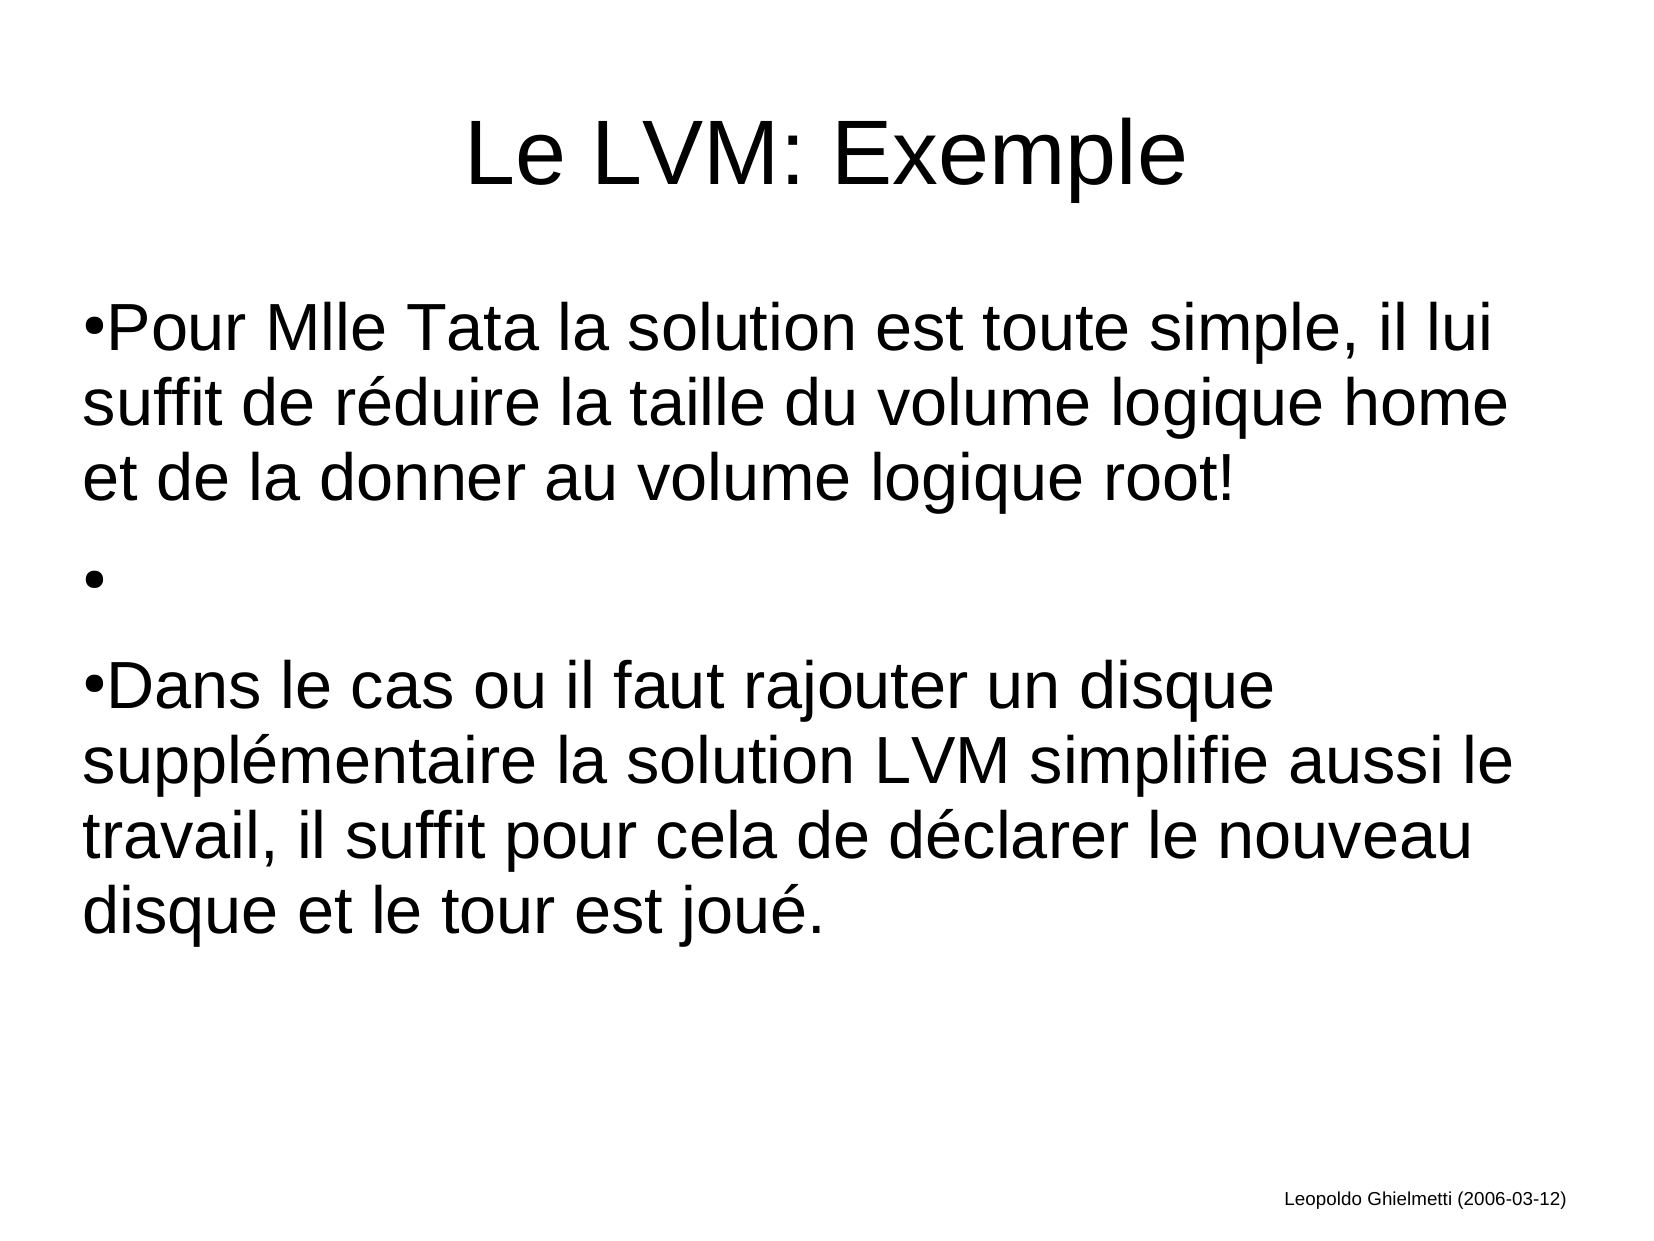

# Le LVM: Exemple
Pour Mlle Tata la solution est toute simple, il lui suffit de réduire la taille du volume logique home et de la donner au volume logique root!
Dans le cas ou il faut rajouter un disque supplémentaire la solution LVM simplifie aussi le travail, il suffit pour cela de déclarer le nouveau disque et le tour est joué.
Leopoldo Ghielmetti (2006-03-12)